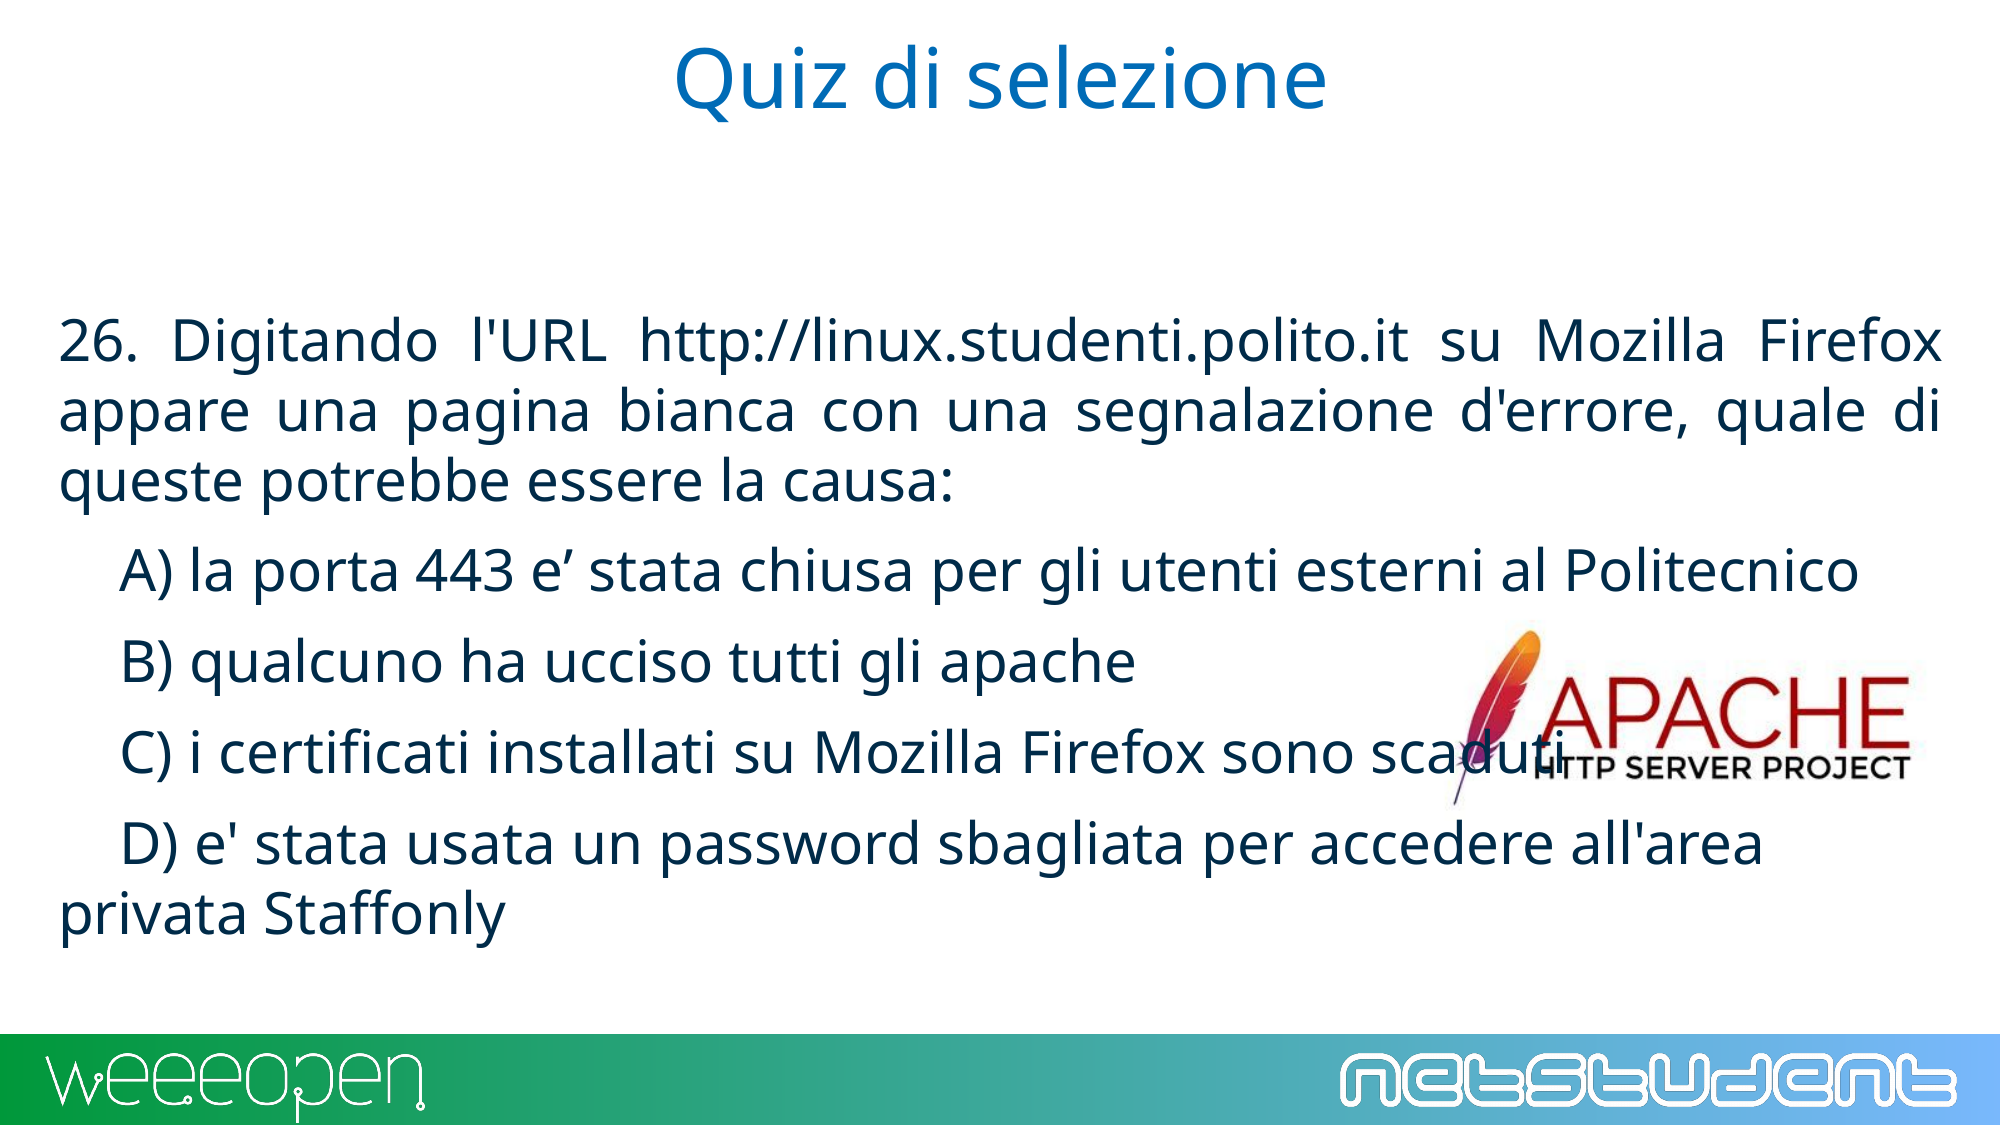

# Quiz di selezione
26. Digitando l'URL http://linux.studenti.polito.it su Mozilla Firefox appare una pagina bianca con una segnalazione d'errore, quale di queste potrebbe essere la causa:
 A) la porta 443 e’ stata chiusa per gli utenti esterni al Politecnico
 B) qualcuno ha ucciso tutti gli apache
 C) i certificati installati su Mozilla Firefox sono scaduti
 D) e' stata usata un password sbagliata per accedere all'area privata Staffonly